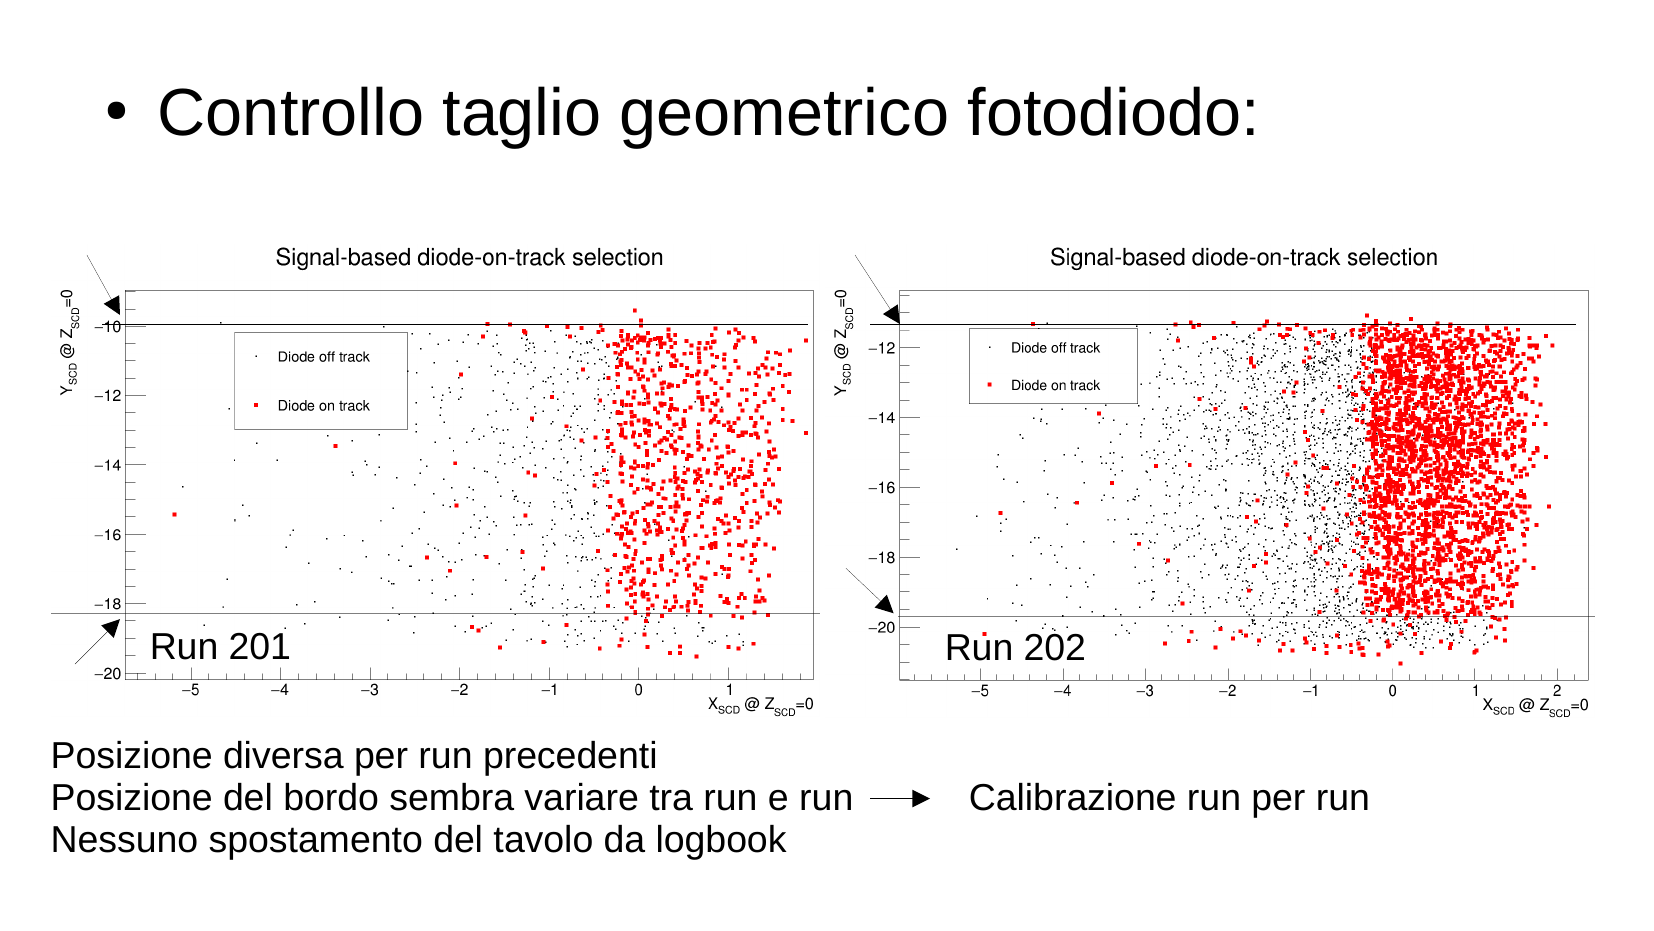

# Controllo taglio geometrico fotodiodo:
Run 201
Run 202
Posizione diversa per run precedenti
Posizione del bordo sembra variare tra run e run
Nessuno spostamento del tavolo da logbook
Calibrazione run per run